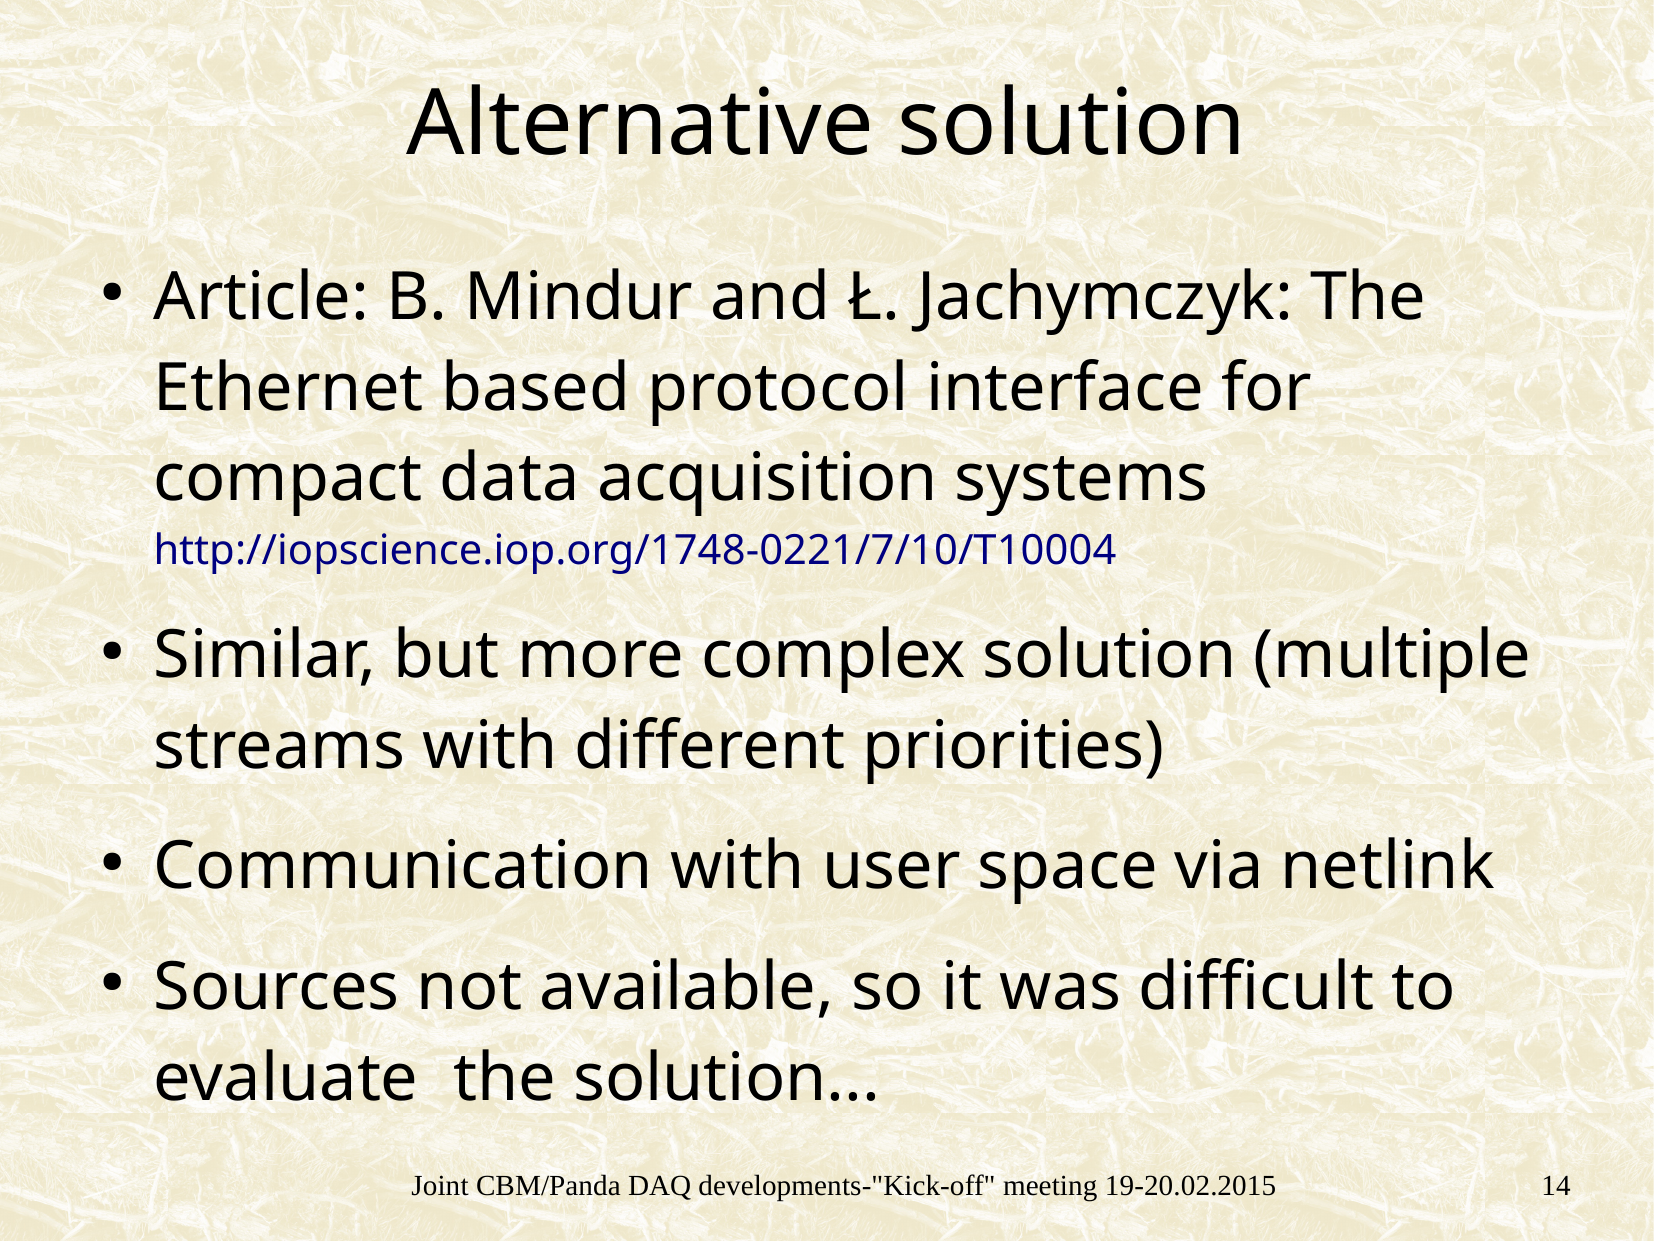

# Alternative solution
Article: B. Mindur and Ł. Jachymczyk: The Ethernet based protocol interface for compact data acquisition systems
http://iopscience.iop.org/1748-0221/7/10/T10004
Similar, but more complex solution (multiple streams with different priorities)
Communication with user space via netlink
Sources not available, so it was difficult to evaluate the solution...
Joint CBM/Panda DAQ developments-"Kick-off" meeting 19-20.02.2015
14